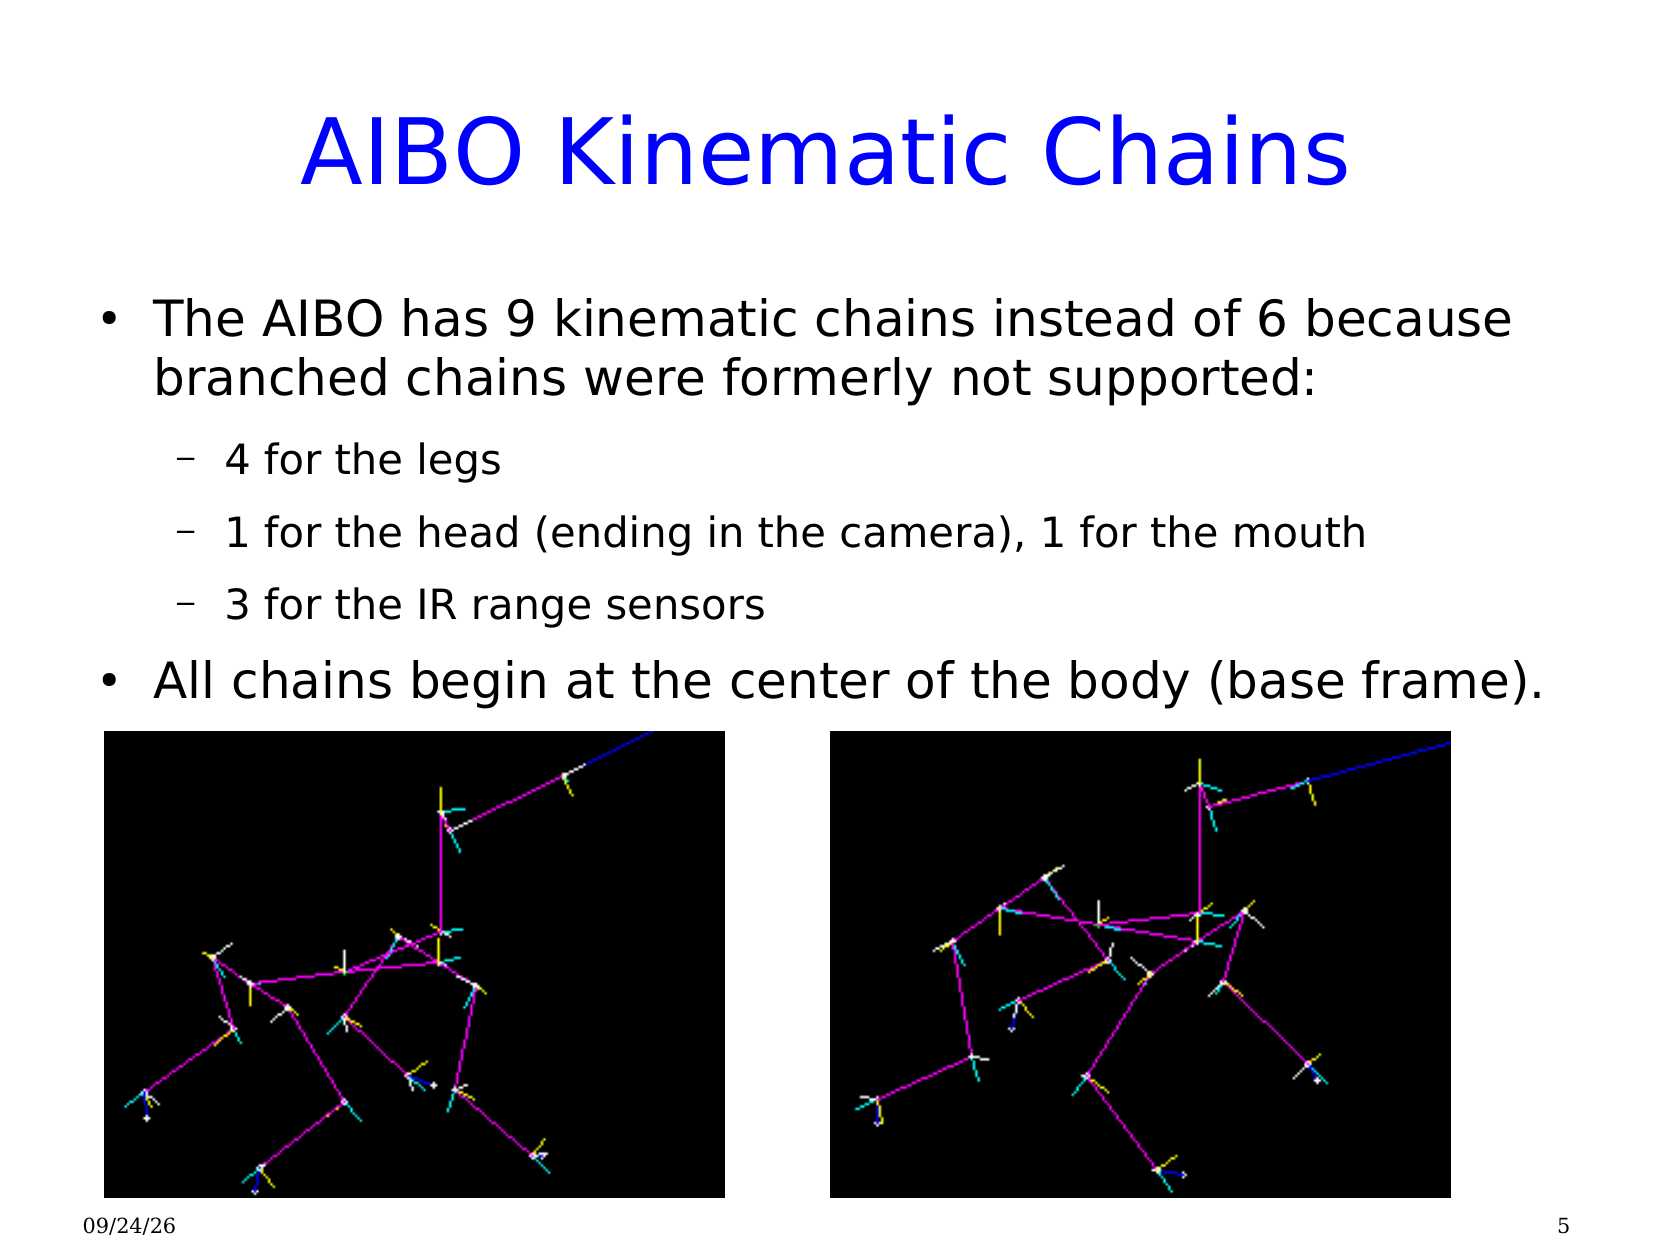

# AIBO Kinematic Chains
The AIBO has 9 kinematic chains instead of 6 because branched chains were formerly not supported:
4 for the legs
1 for the head (ending in the camera), 1 for the mouth
3 for the IR range sensors
All chains begin at the center of the body (base frame).
5